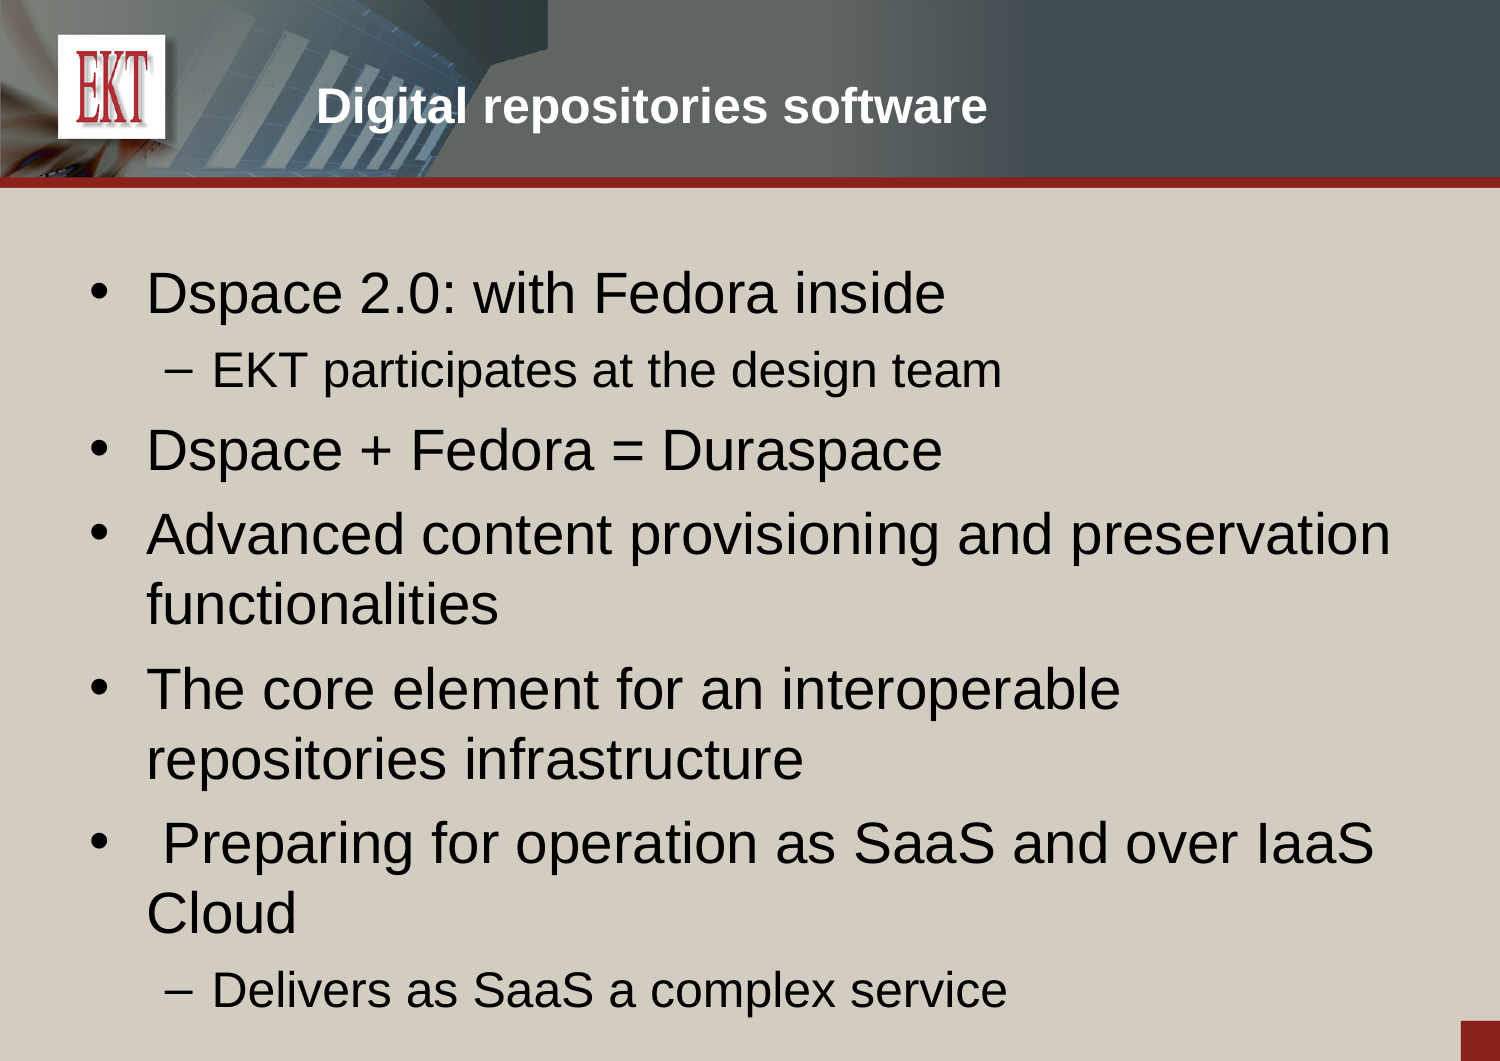

# Digital repositories software
Dspace 2.0: with Fedora inside
EKT participates at the design team
Dspace + Fedora = Duraspace
Advanced content provisioning and preservation functionalities
The core element for an interoperable repositories infrastructure
 Preparing for operation as SaaS and over IaaS Cloud
Delivers as SaaS a complex service